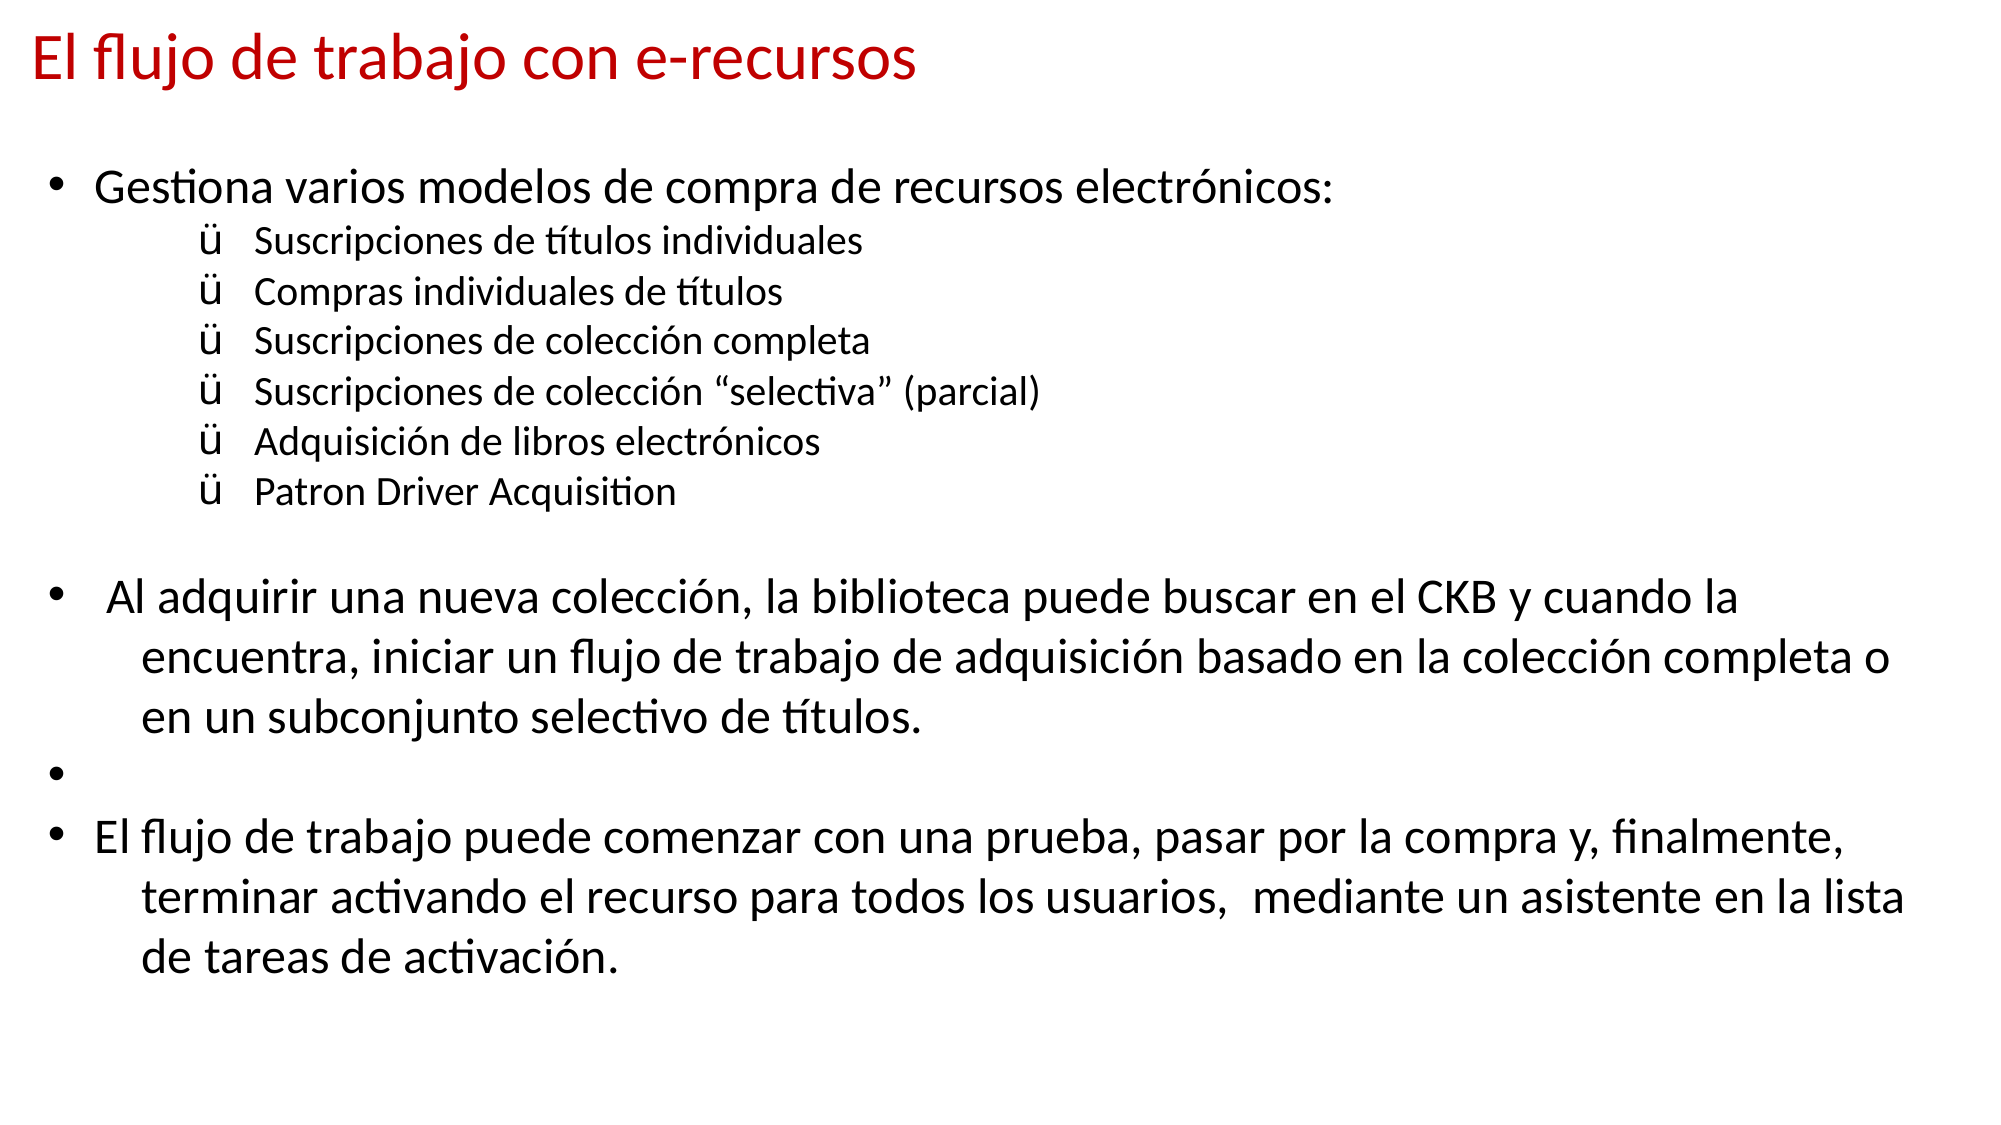

# El flujo de trabajo con e-recursos
Gestiona varios modelos de compra de recursos electrónicos:
Suscripciones de títulos individuales
Compras individuales de títulos
Suscripciones de colección completa
Suscripciones de colección “selectiva” (parcial)
Adquisición de libros electrónicos
Patron Driver Acquisition
 Al adquirir una nueva colección, la biblioteca puede buscar en el CKB y cuando la encuentra, iniciar un flujo de trabajo de adquisición basado en la colección completa o en un subconjunto selectivo de títulos.
El flujo de trabajo puede comenzar con una prueba, pasar por la compra y, finalmente, terminar activando el recurso para todos los usuarios,  mediante un asistente en la lista de tareas de activación.